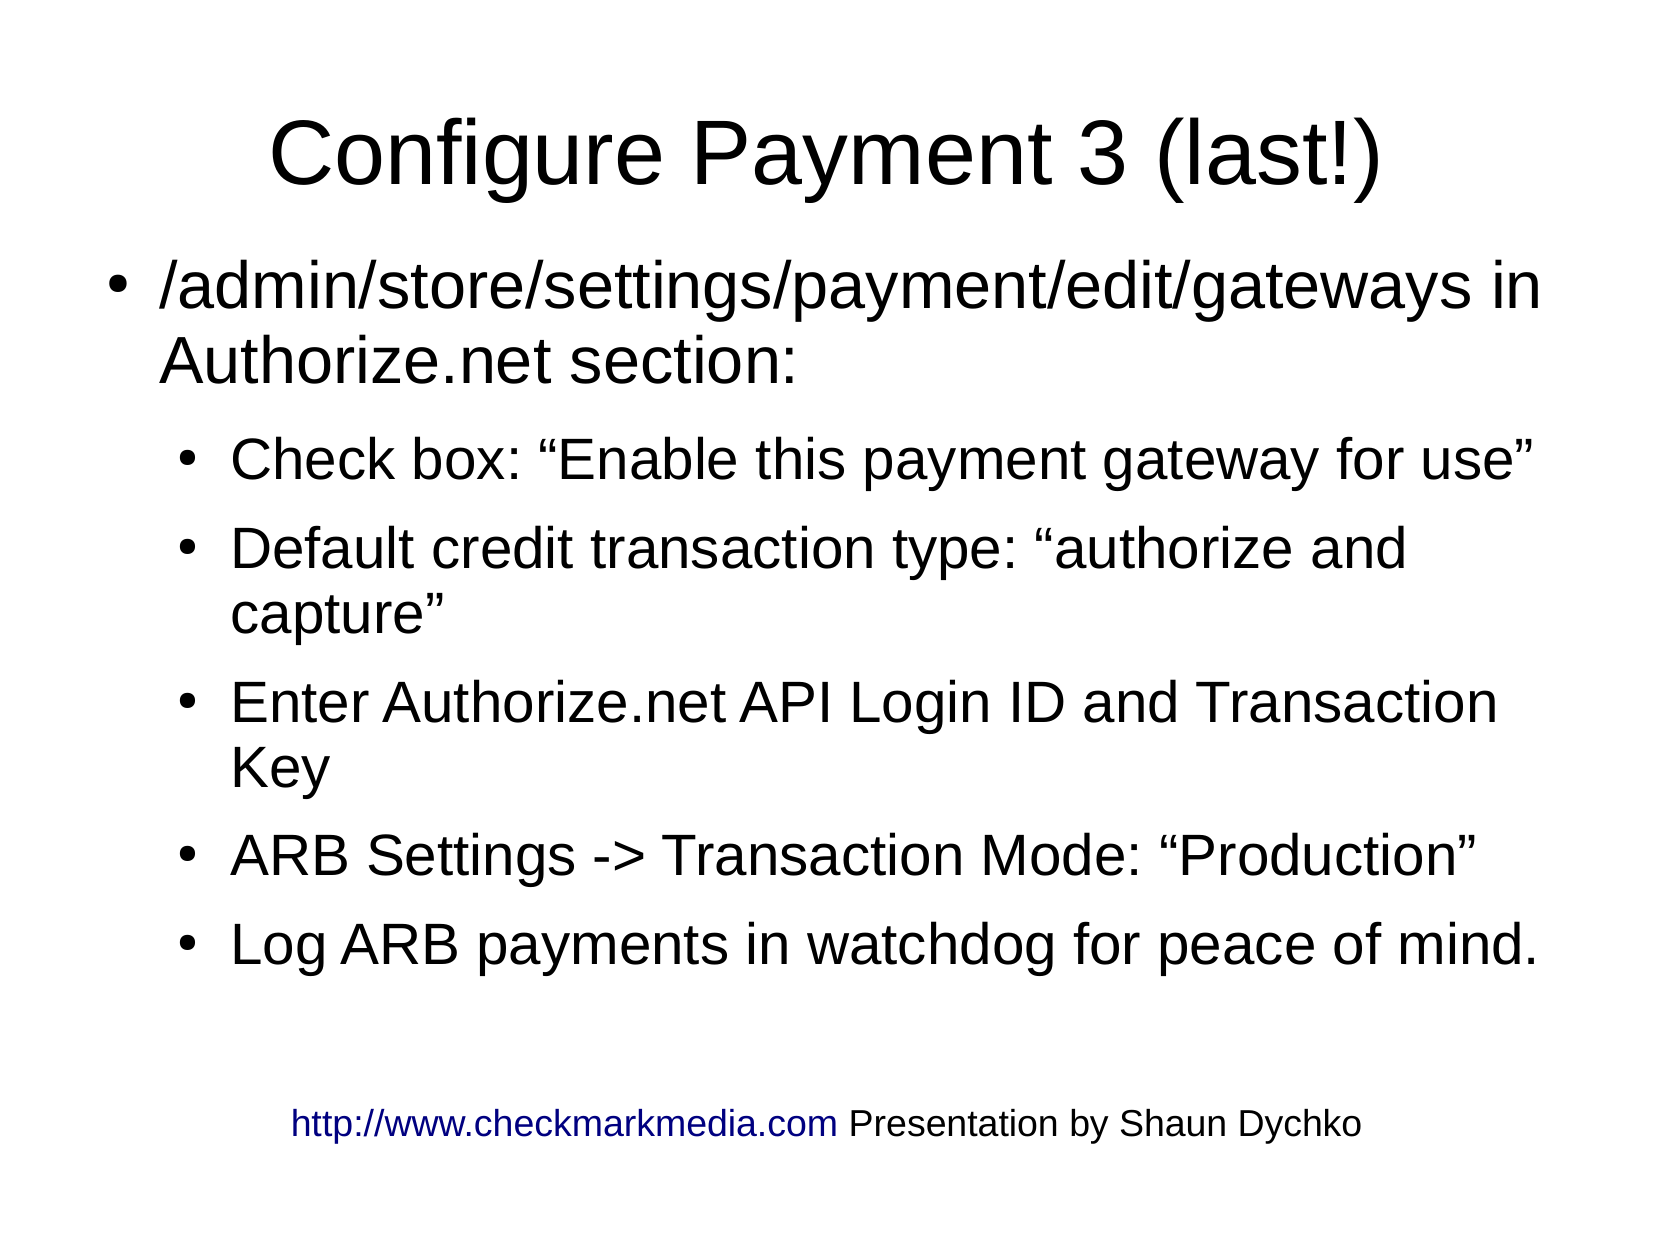

# Configure Payment 3 (last!)
/admin/store/settings/payment/edit/gateways in Authorize.net section:
Check box: “Enable this payment gateway for use”
Default credit transaction type: “authorize and capture”
Enter Authorize.net API Login ID and Transaction Key
ARB Settings -> Transaction Mode: “Production”
Log ARB payments in watchdog for peace of mind.
http://www.checkmarkmedia.com Presentation by Shaun Dychko